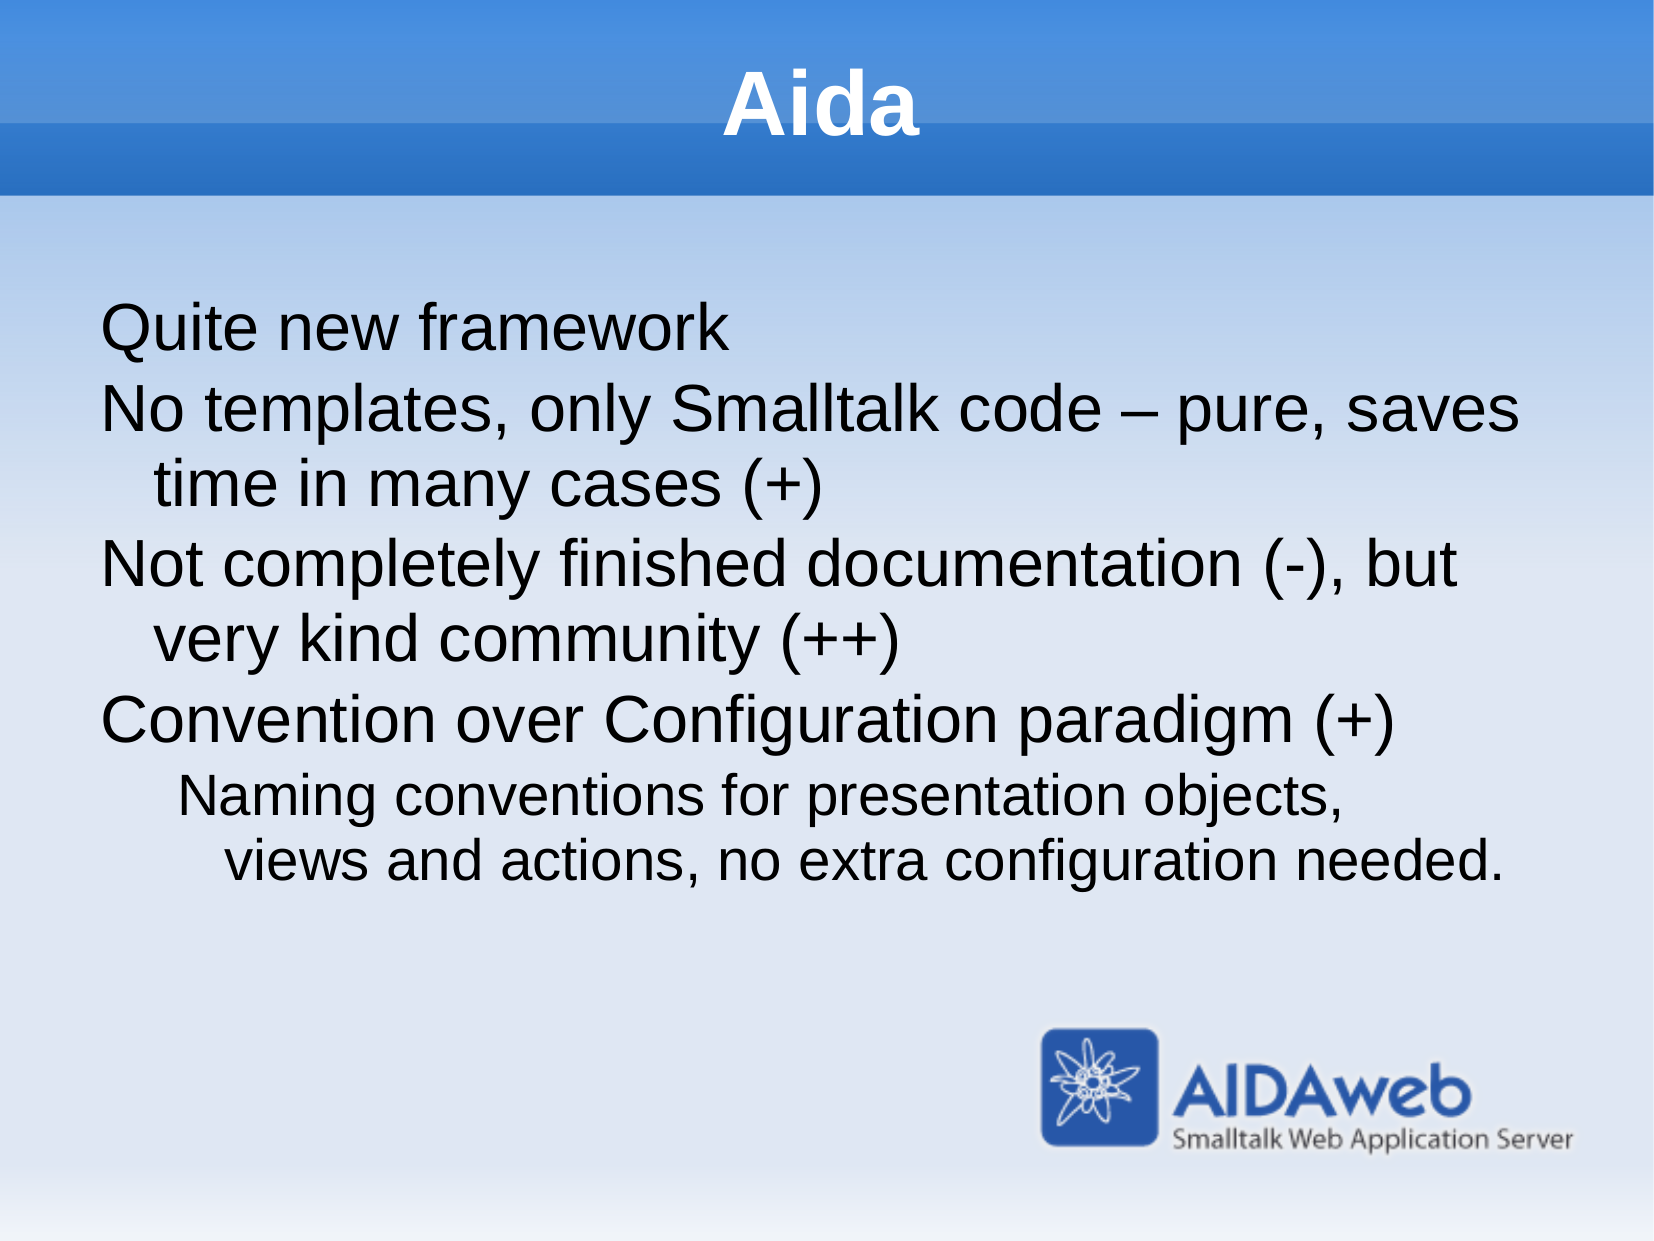

# Aida
Quite new framework
No templates, only Smalltalk code – pure, saves time in many cases (+)
Not completely finished documentation (-), but very kind community (++)
Convention over Configuration paradigm (+)
Naming conventions for presentation objects,
views and actions, no extra configuration needed.